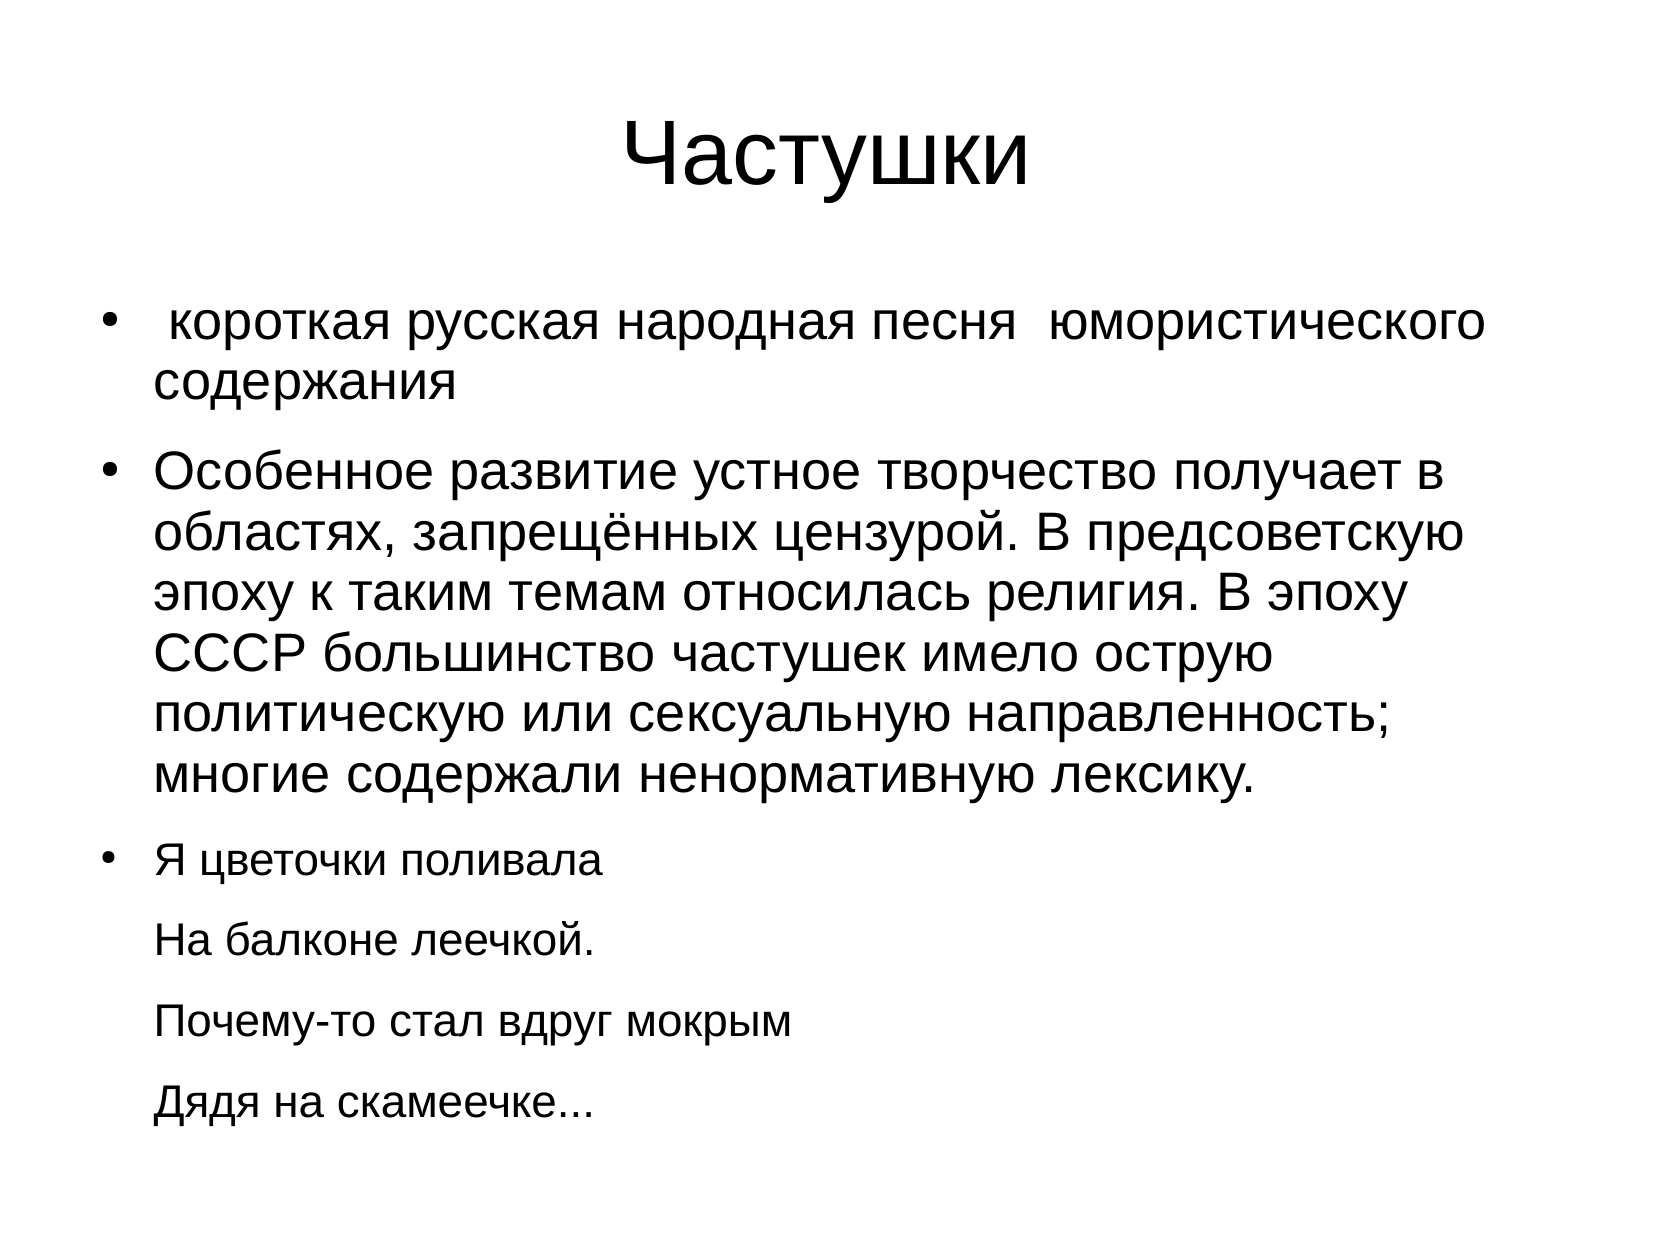

# Частушки
 короткая русская народная песня юмористического содержания
Особенное развитие устное творчество получает в областях, запрещённых цензурой. В предсоветскую эпоху к таким темам относилась религия. В эпоху СССР большинство частушек имело острую политическую или сексуальную направленность; многие содержали ненормативную лексику.
Я цветочки поливала
На балконе леечкой.
Почему-то стал вдруг мокрым
Дядя на скамеечке...